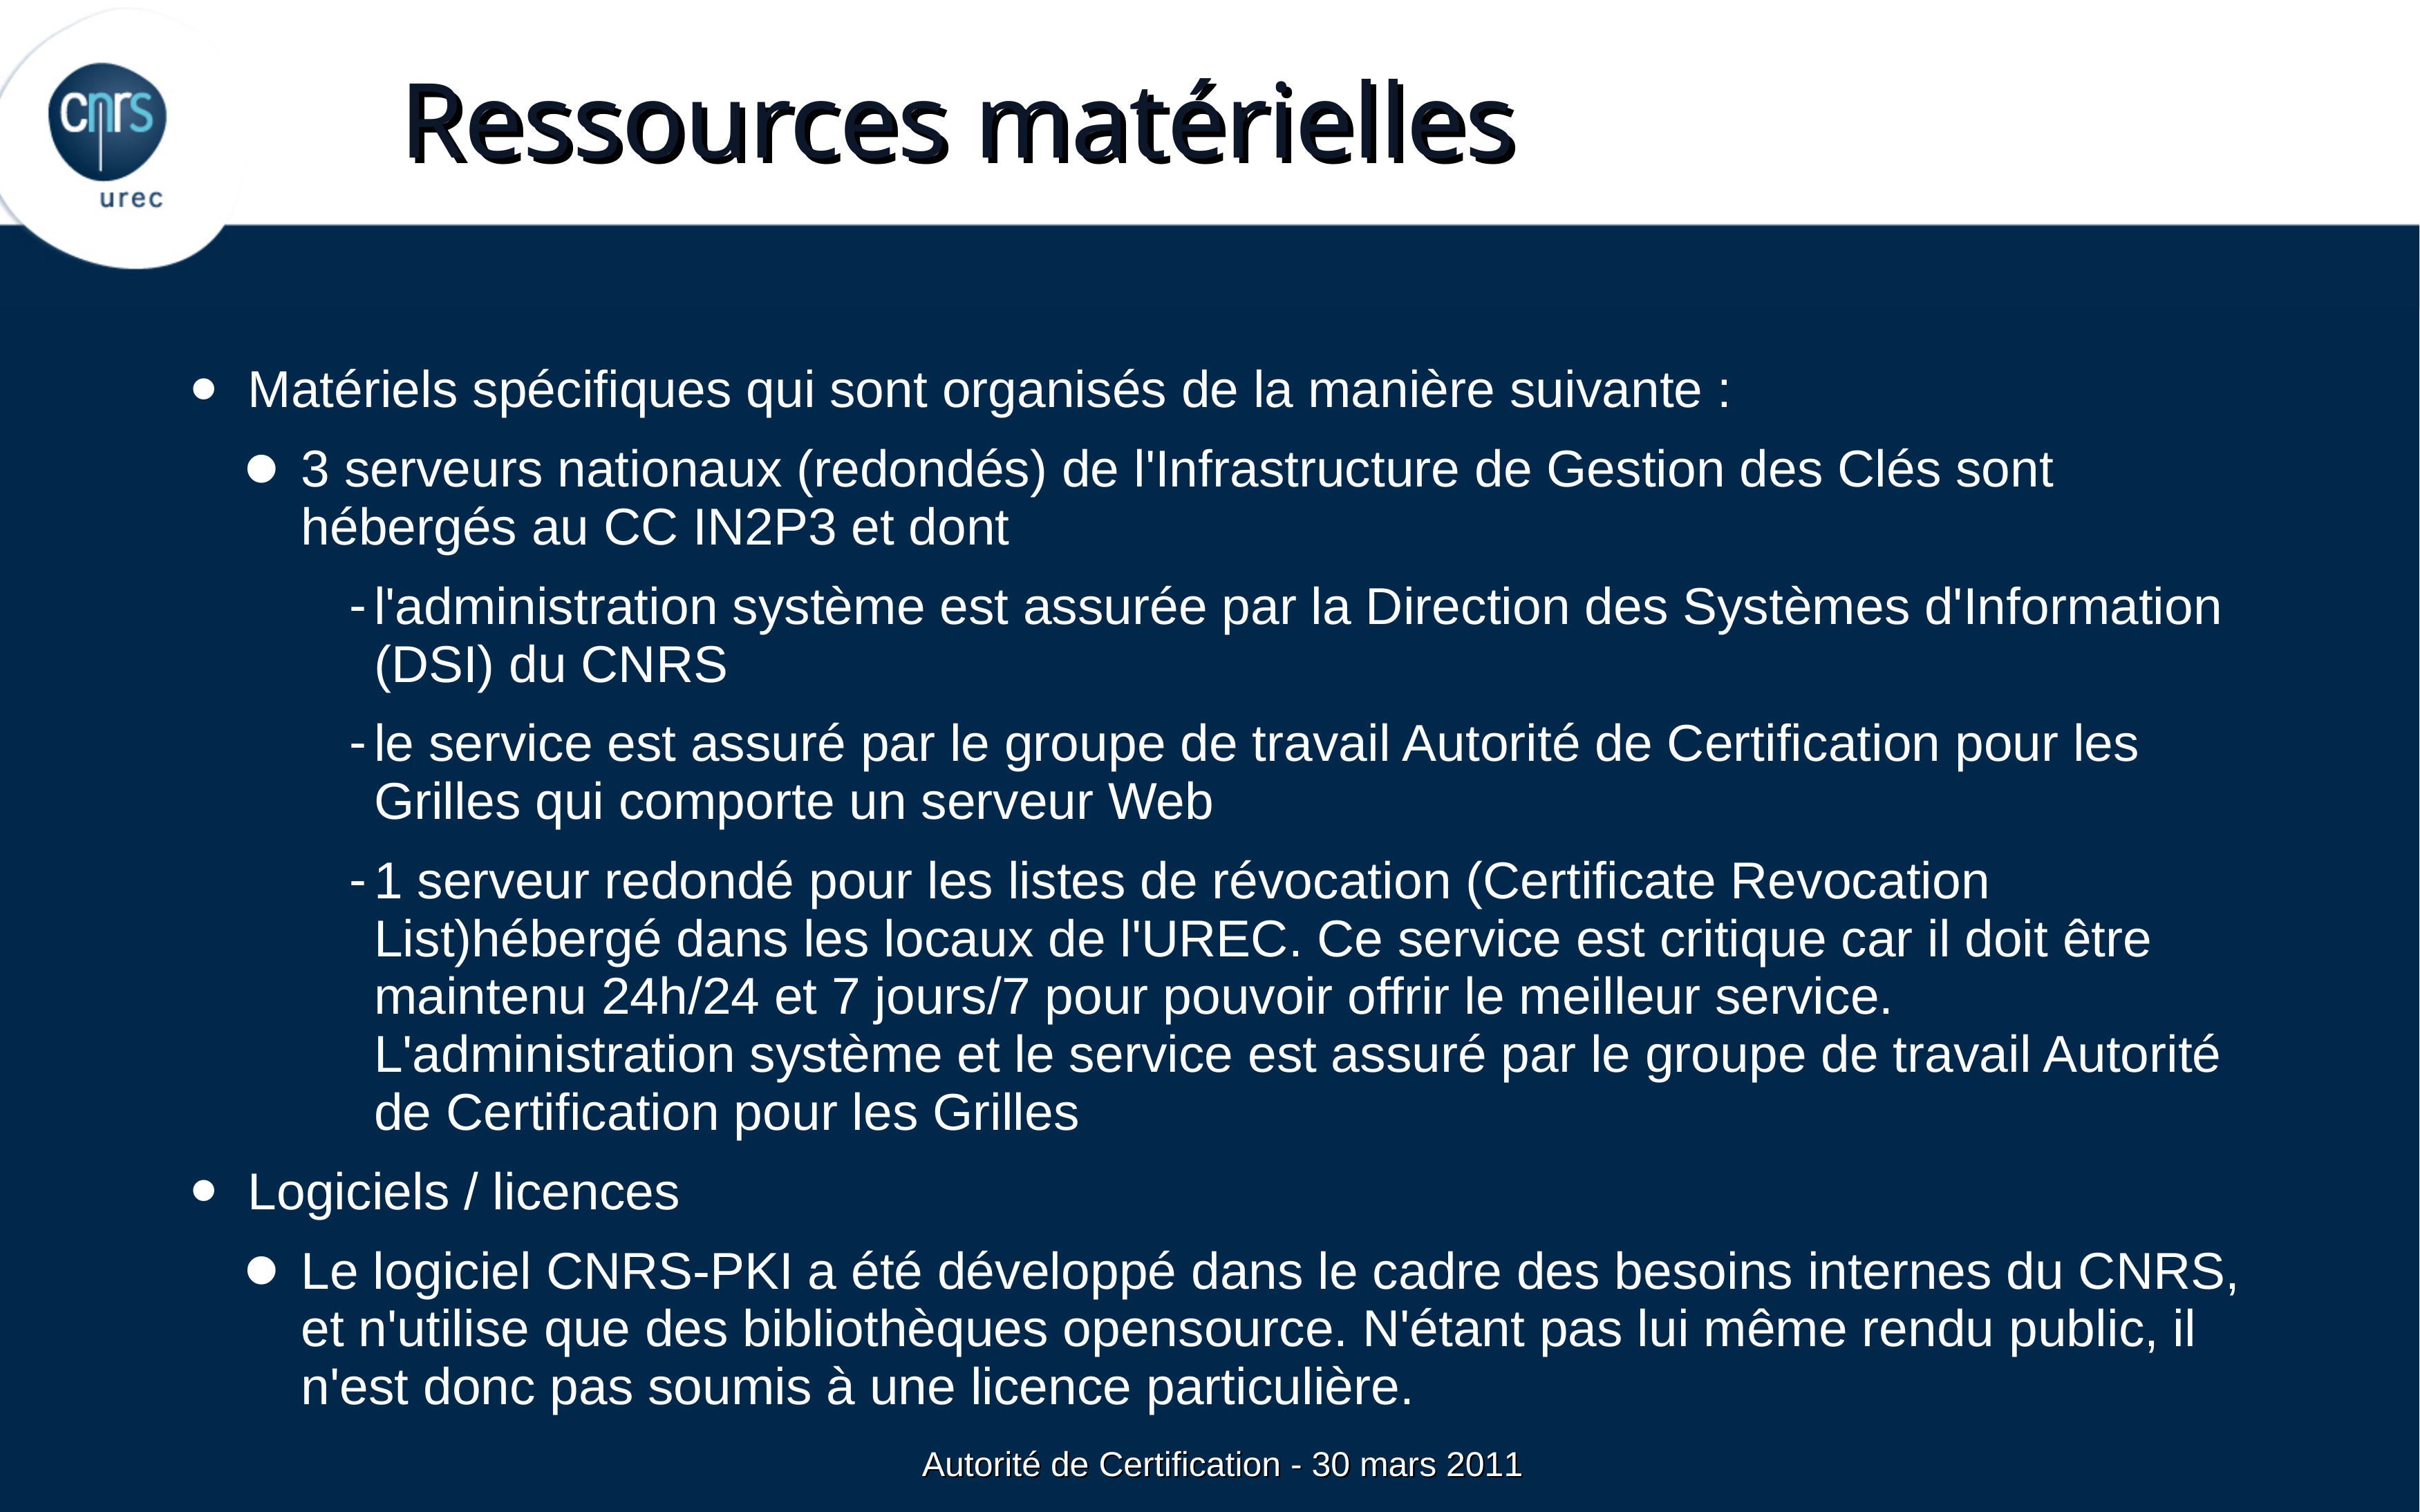

# Ressources matérielles
Matériels spécifiques qui sont organisés de la manière suivante :
3 serveurs nationaux (redondés) de l'Infrastructure de Gestion des Clés sont hébergés au CC IN2P3 et dont
l'administration système est assurée par la Direction des Systèmes d'Information (DSI) du CNRS
le service est assuré par le groupe de travail Autorité de Certification pour les Grilles qui comporte un serveur Web
1 serveur redondé pour les listes de révocation (Certificate Revocation List)hébergé dans les locaux de l'UREC. Ce service est critique car il doit être maintenu 24h/24 et 7 jours/7 pour pouvoir offrir le meilleur service. L'administration système et le service est assuré par le groupe de travail Autorité de Certification pour les Grilles
Logiciels / licences
Le logiciel CNRS-PKI a été développé dans le cadre des besoins internes du CNRS, et n'utilise que des bibliothèques opensource. N'étant pas lui même rendu public, il n'est donc pas soumis à une licence particulière.
Autorité de Certification - 30 mars 2011